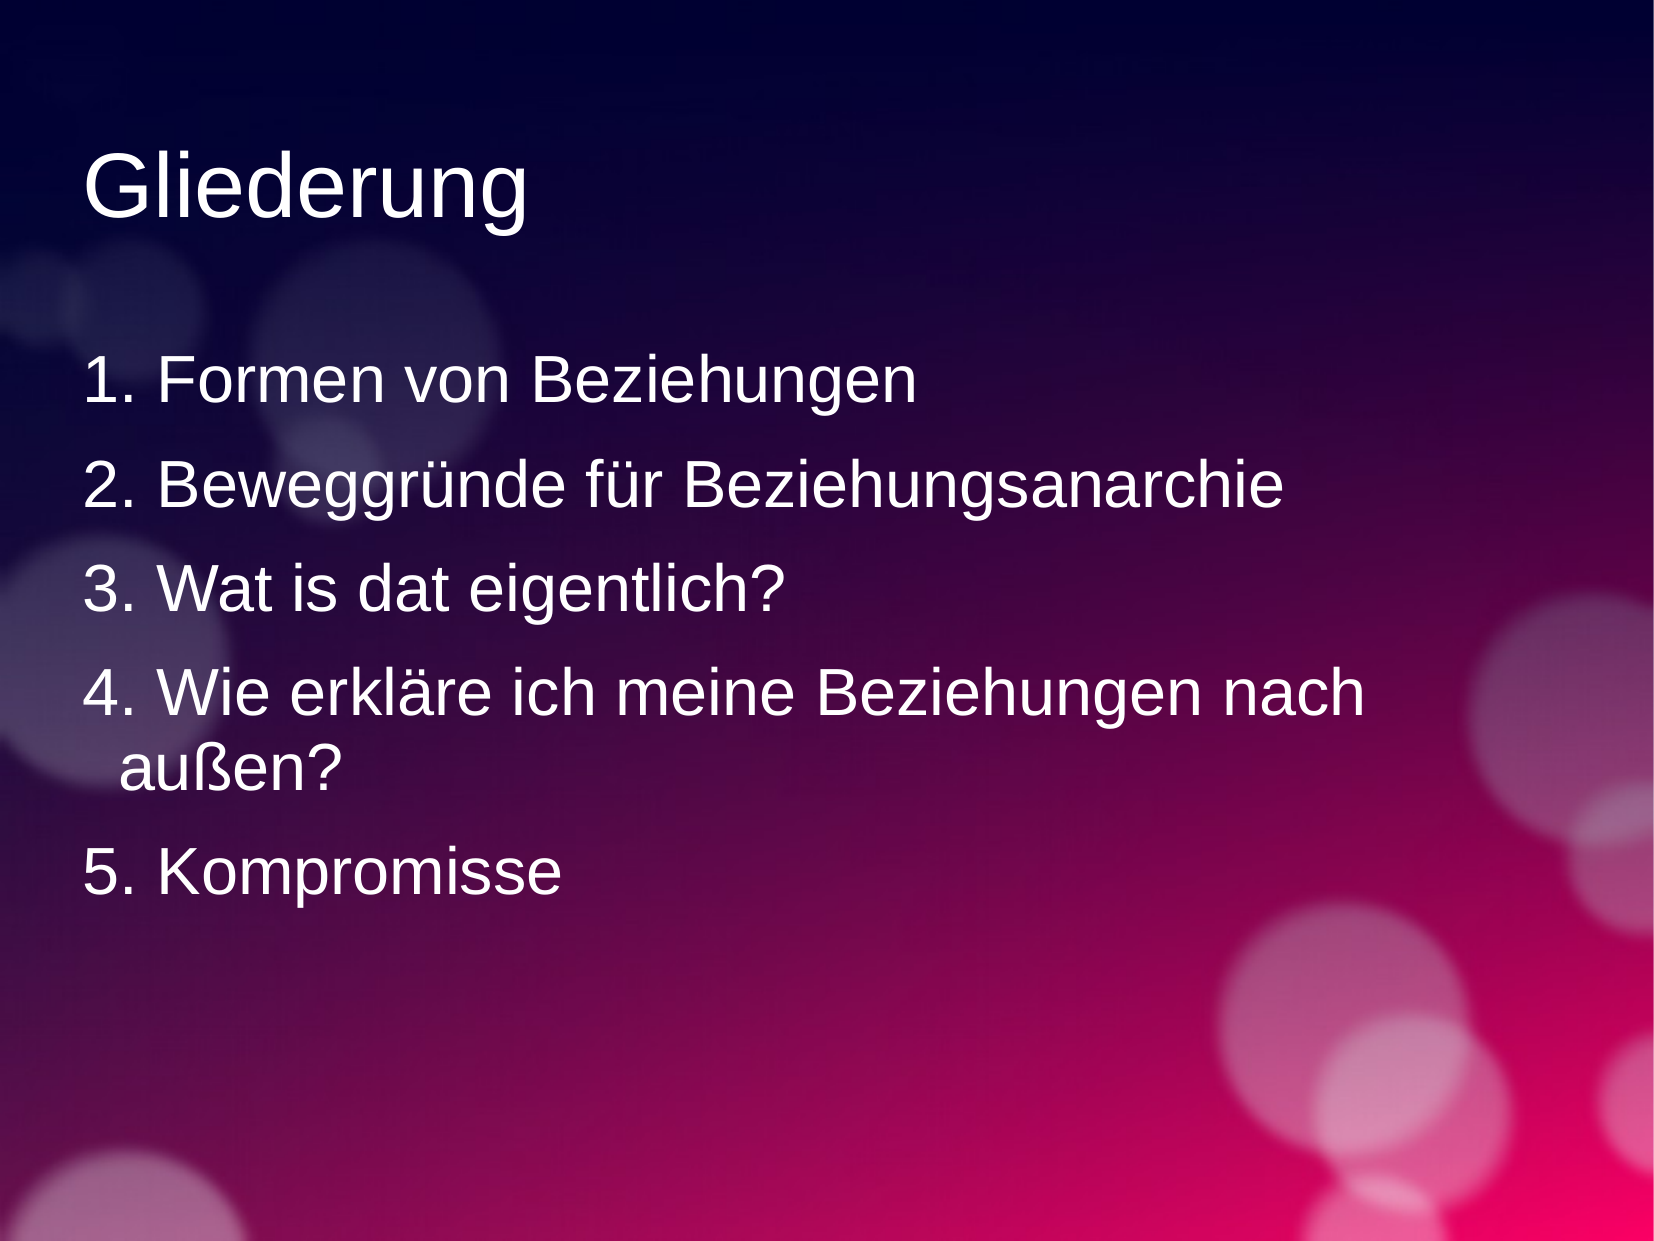

# Gliederung
Formen von Beziehungen
Beweggründe für Beziehungsanarchie
Wat is dat eigentlich?
Wie erkläre ich meine Beziehungen nach außen?
Kompromisse